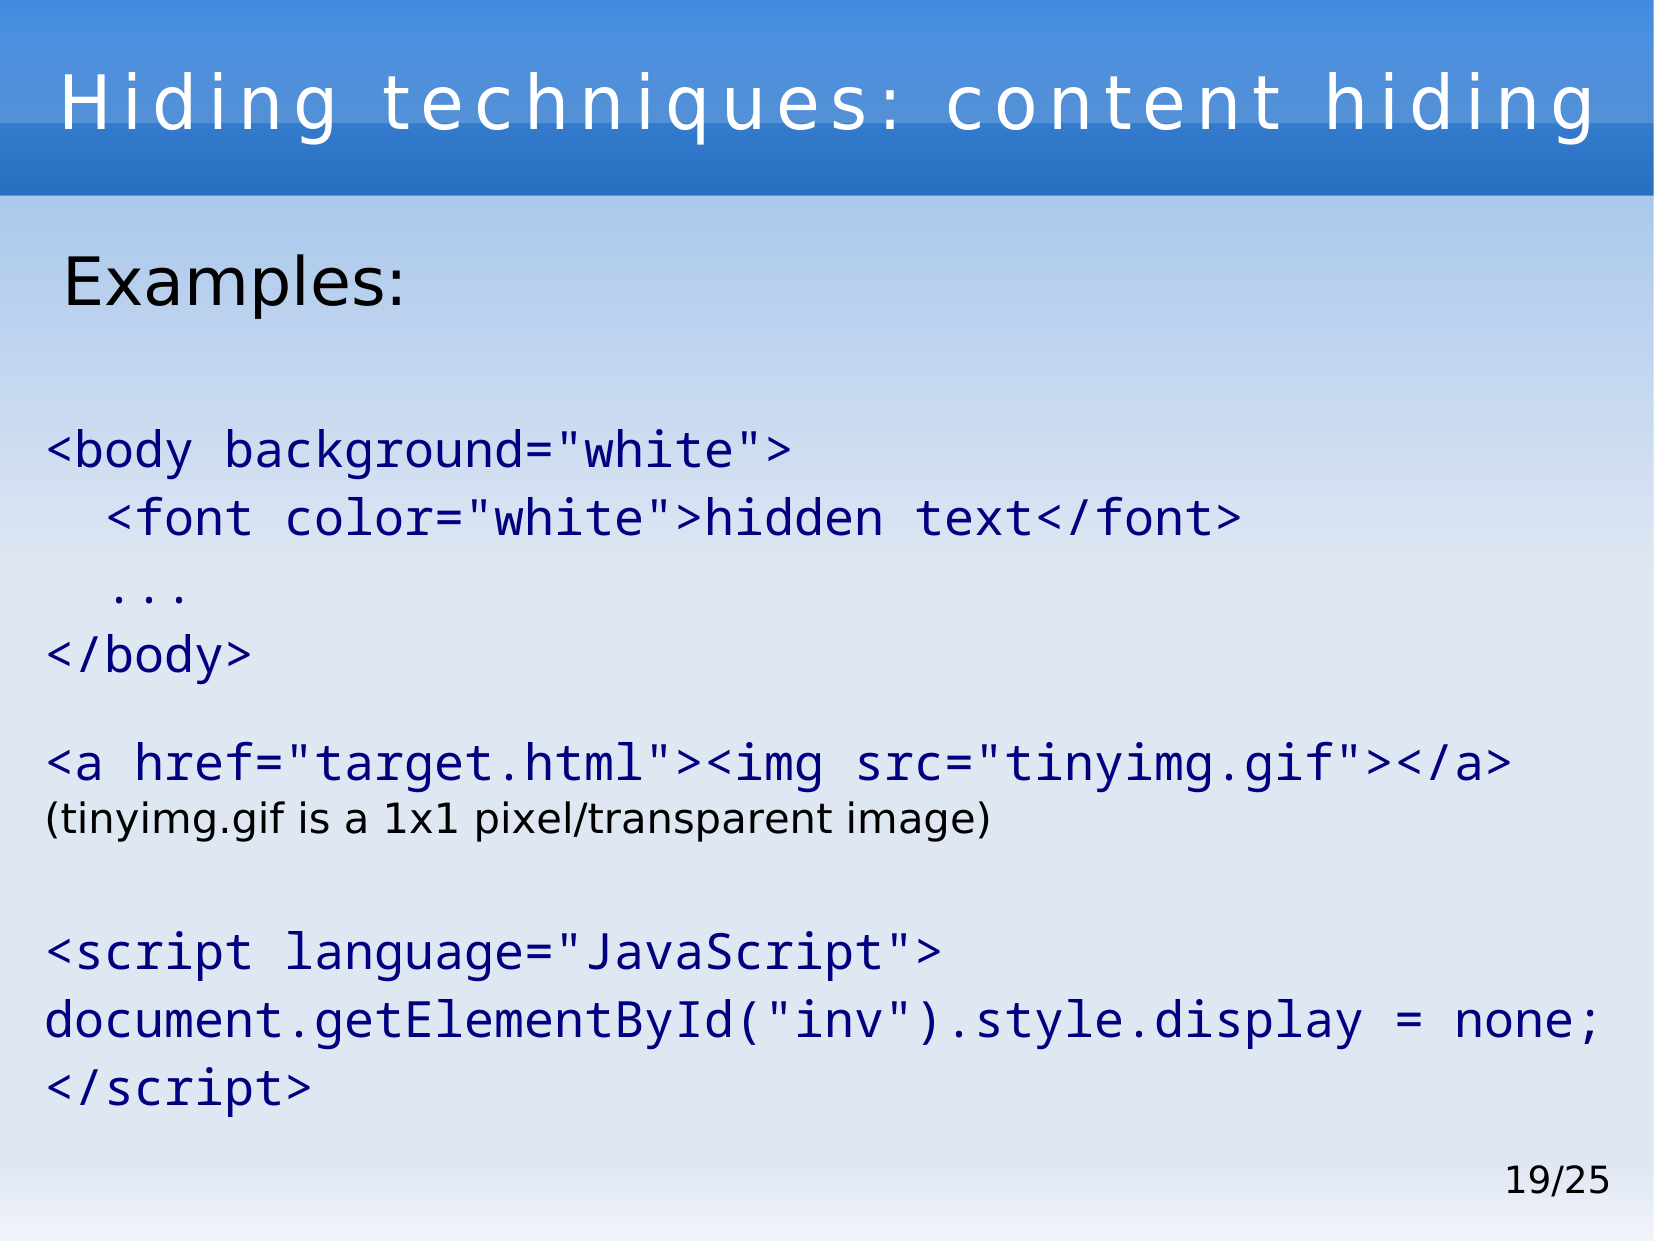

# Hiding techniques: content hiding
Examples:
<body background="white">
 <font color="white">hidden text</font>
 ...
</body>
<a href="target.html"><img src="tinyimg.gif"></a>
(tinyimg.gif is a 1x1 pixel/transparent image)
<script language="JavaScript">
document.getElementById("inv").style.display = none;
</script>
19/25